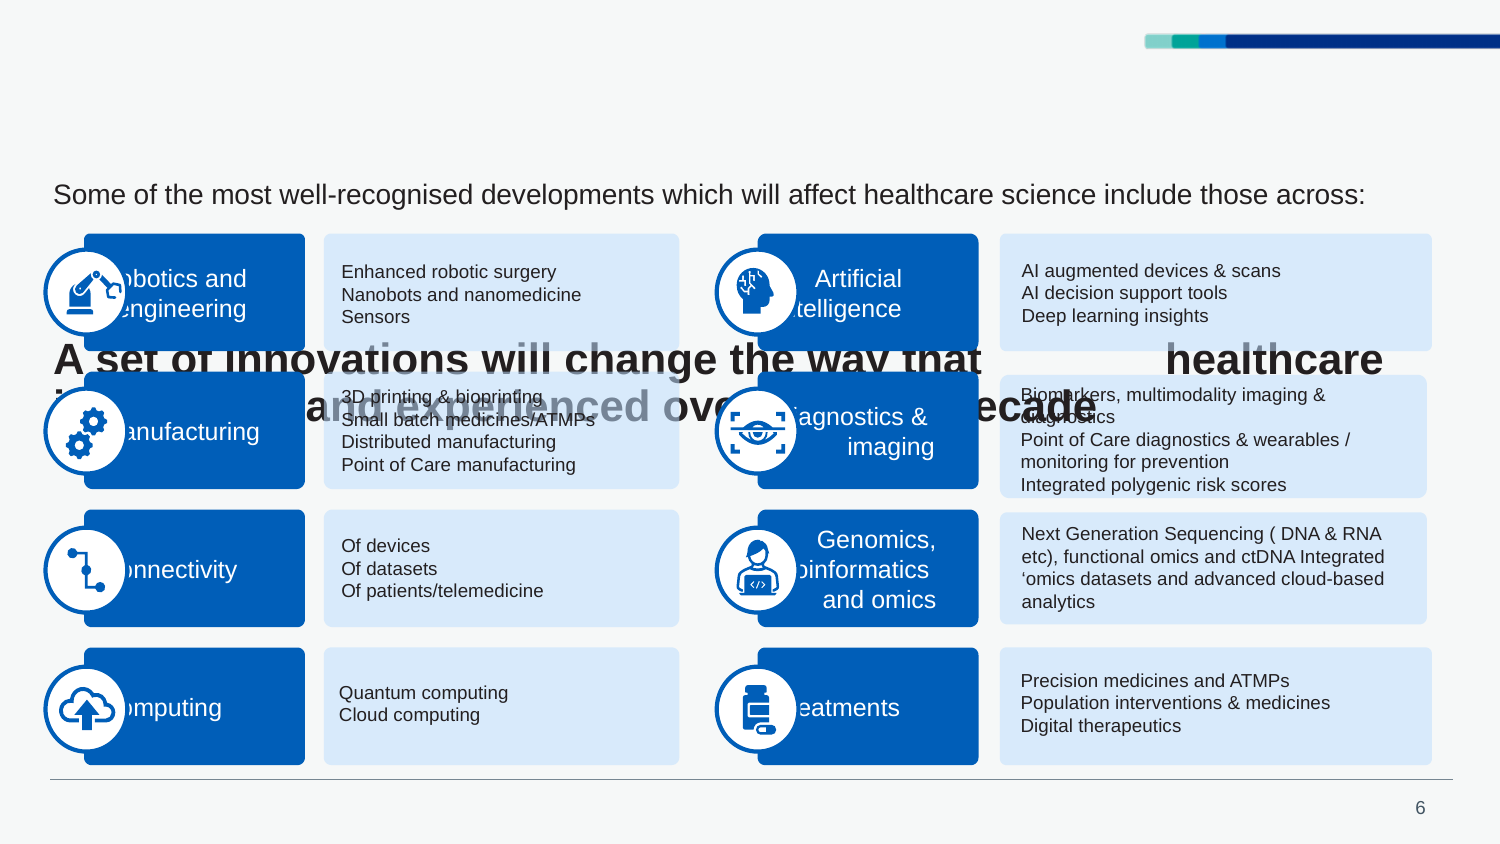

Some of the most well-recognised developments which will affect healthcare science include those across:
Robotics and engineering
Artificial Intelligence
AI augmented devices & scans
AI decision support tools
Deep learning insights
Enhanced robotic surgery
Nanobots and nanomedicine
Sensors
Manufacturing
Diagnostics &
imaging
Biomarkers, multimodality imaging & diagnostics
Point of Care diagnostics & wearables / monitoring for prevention
Integrated polygenic risk scores
3D printing & bioprinting
Small batch medicines/ATMPs
Distributed manufacturing
Point of Care manufacturing
Connectivity
Genomics, bioinformatics
and omics
Next Generation Sequencing ( DNA & RNA etc), functional omics and ctDNA Integrated ‘omics datasets and advanced cloud-based analytics
Of devices
Of datasets
Of patients/telemedicine
Computing
Treatments
Precision medicines and ATMPs
Population interventions & medicines
Digital therapeutics
Quantum computing
Cloud computing
# A set of innovations will change the way that healthcare is delivered and experienced over the next decade